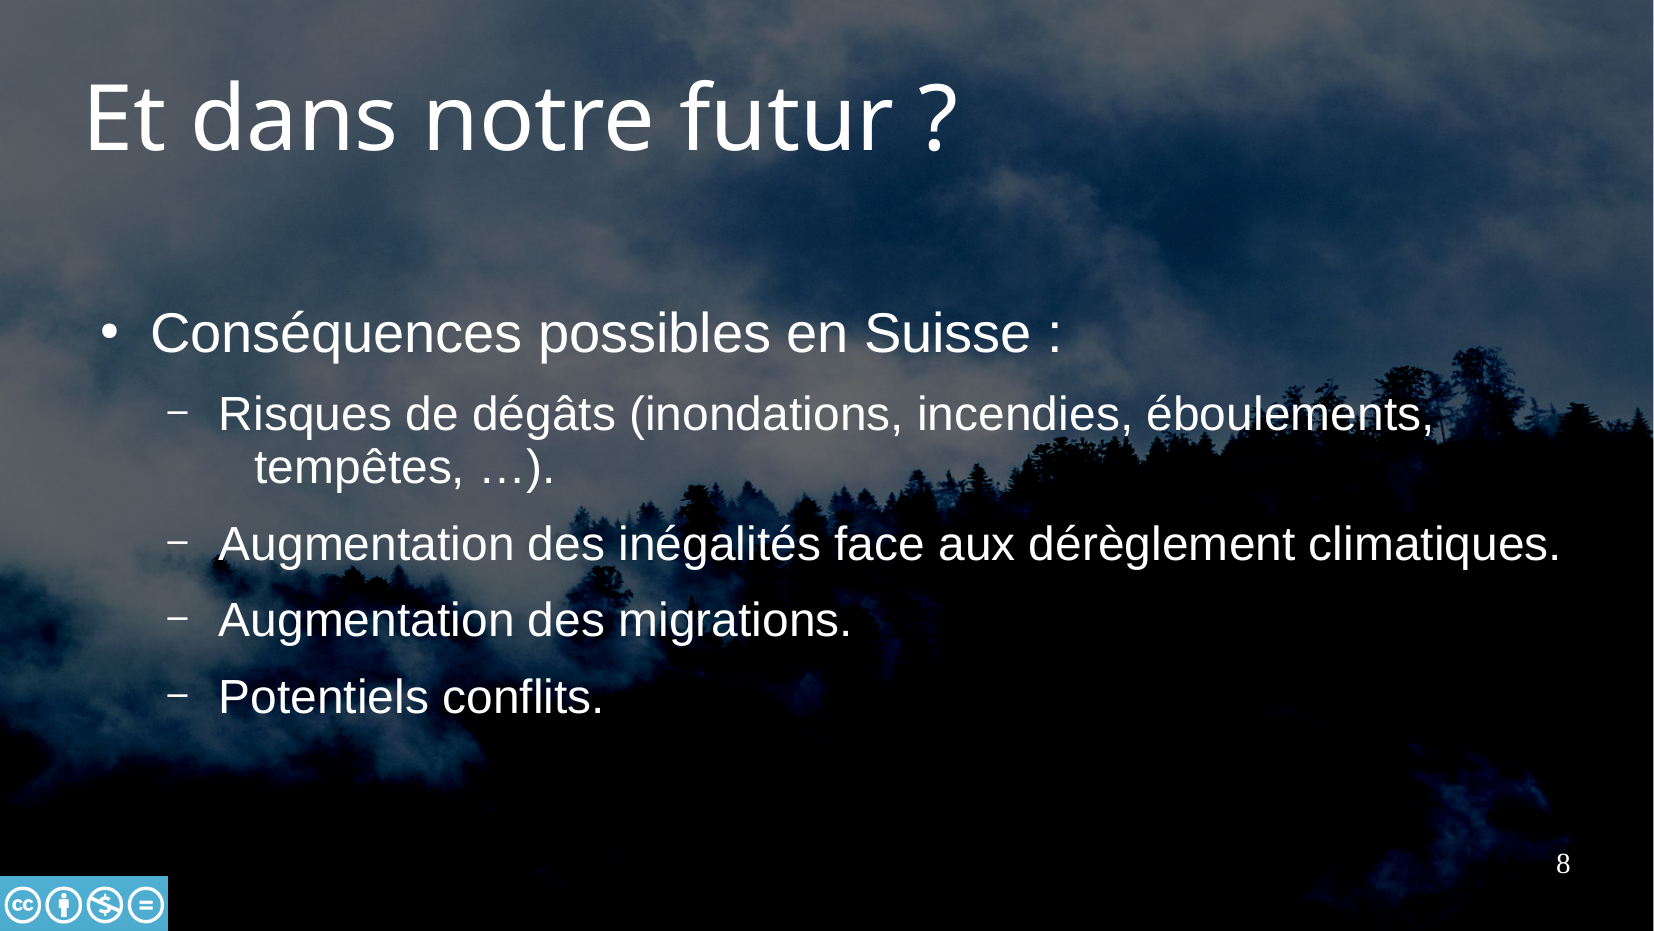

# Et dans notre futur ?
Conséquences possibles en Suisse :
Risques de dégâts (inondations, incendies, éboulements, tempêtes, …).
Augmentation des inégalités face aux dérèglement climatiques.
Augmentation des migrations.
Potentiels conflits.
8